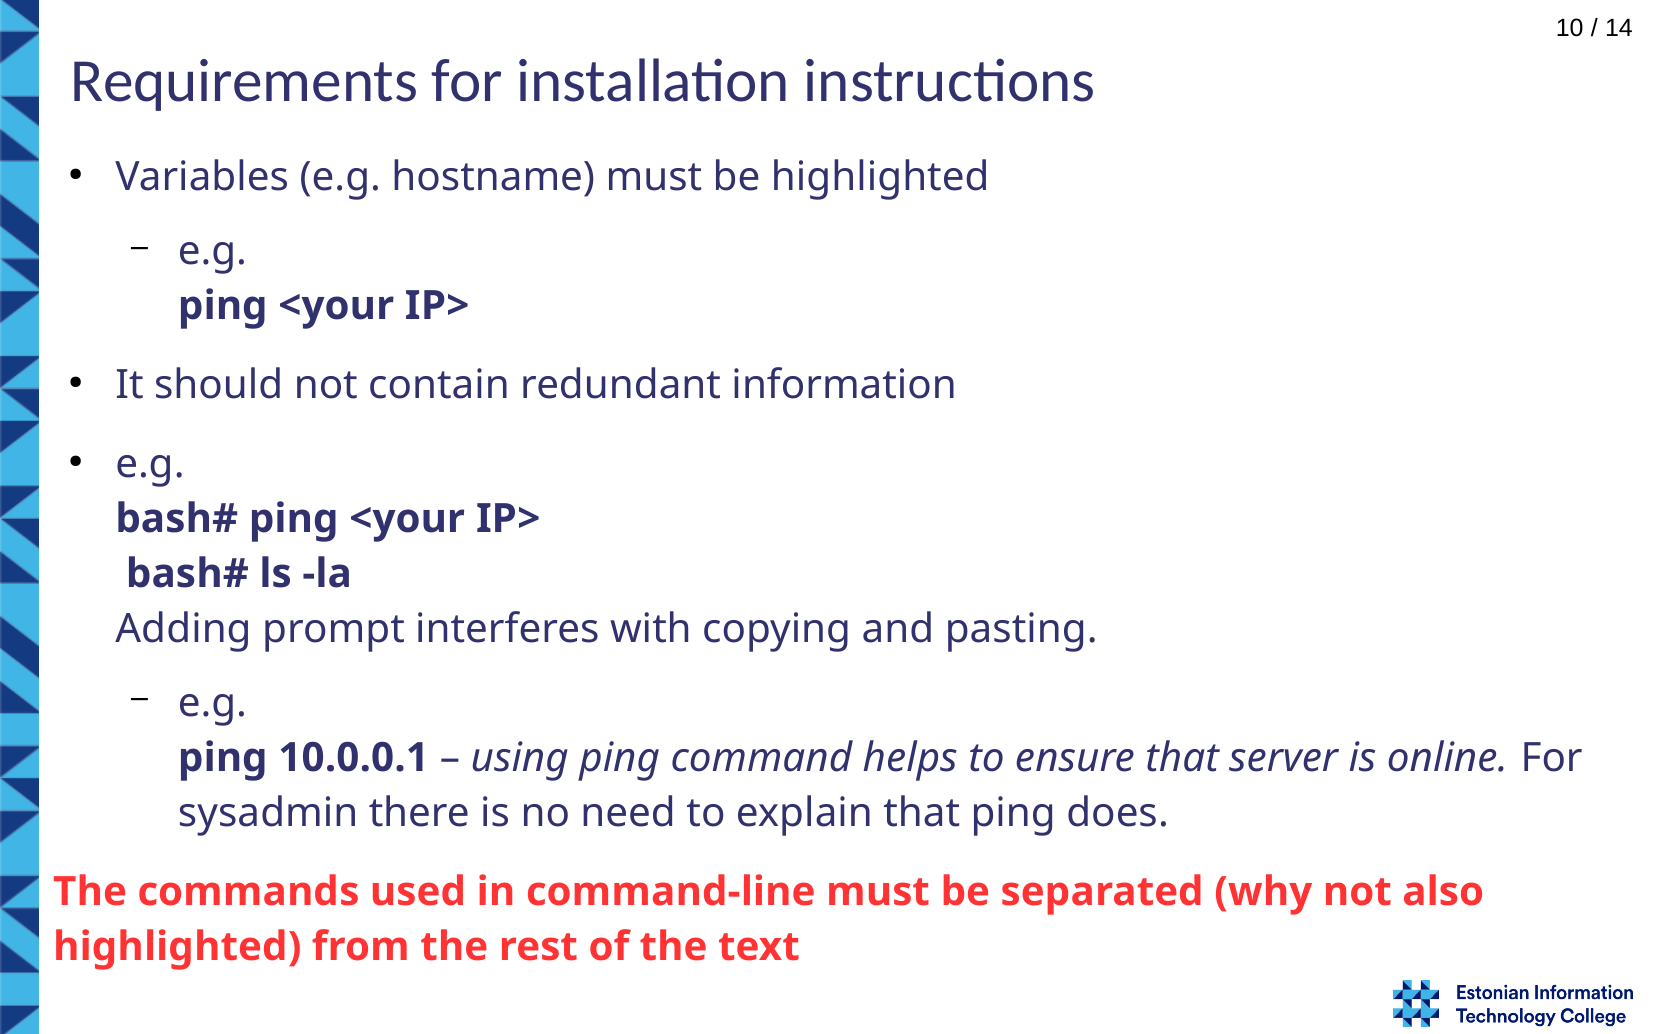

# Requirements for installation instructions
Variables (e.g. hostname) must be highlighted
e.g.
ping <your IP>
It should not contain redundant information
e.g.
bash# ping <your IP>
 bash# ls -la
Adding prompt interferes with copying and pasting.
e.g.
ping 10.0.0.1 – using ping command helps to ensure that server is online. For sysadmin there is no need to explain that ping does.
The commands used in command-line must be separated (why not also highlighted) from the rest of the text